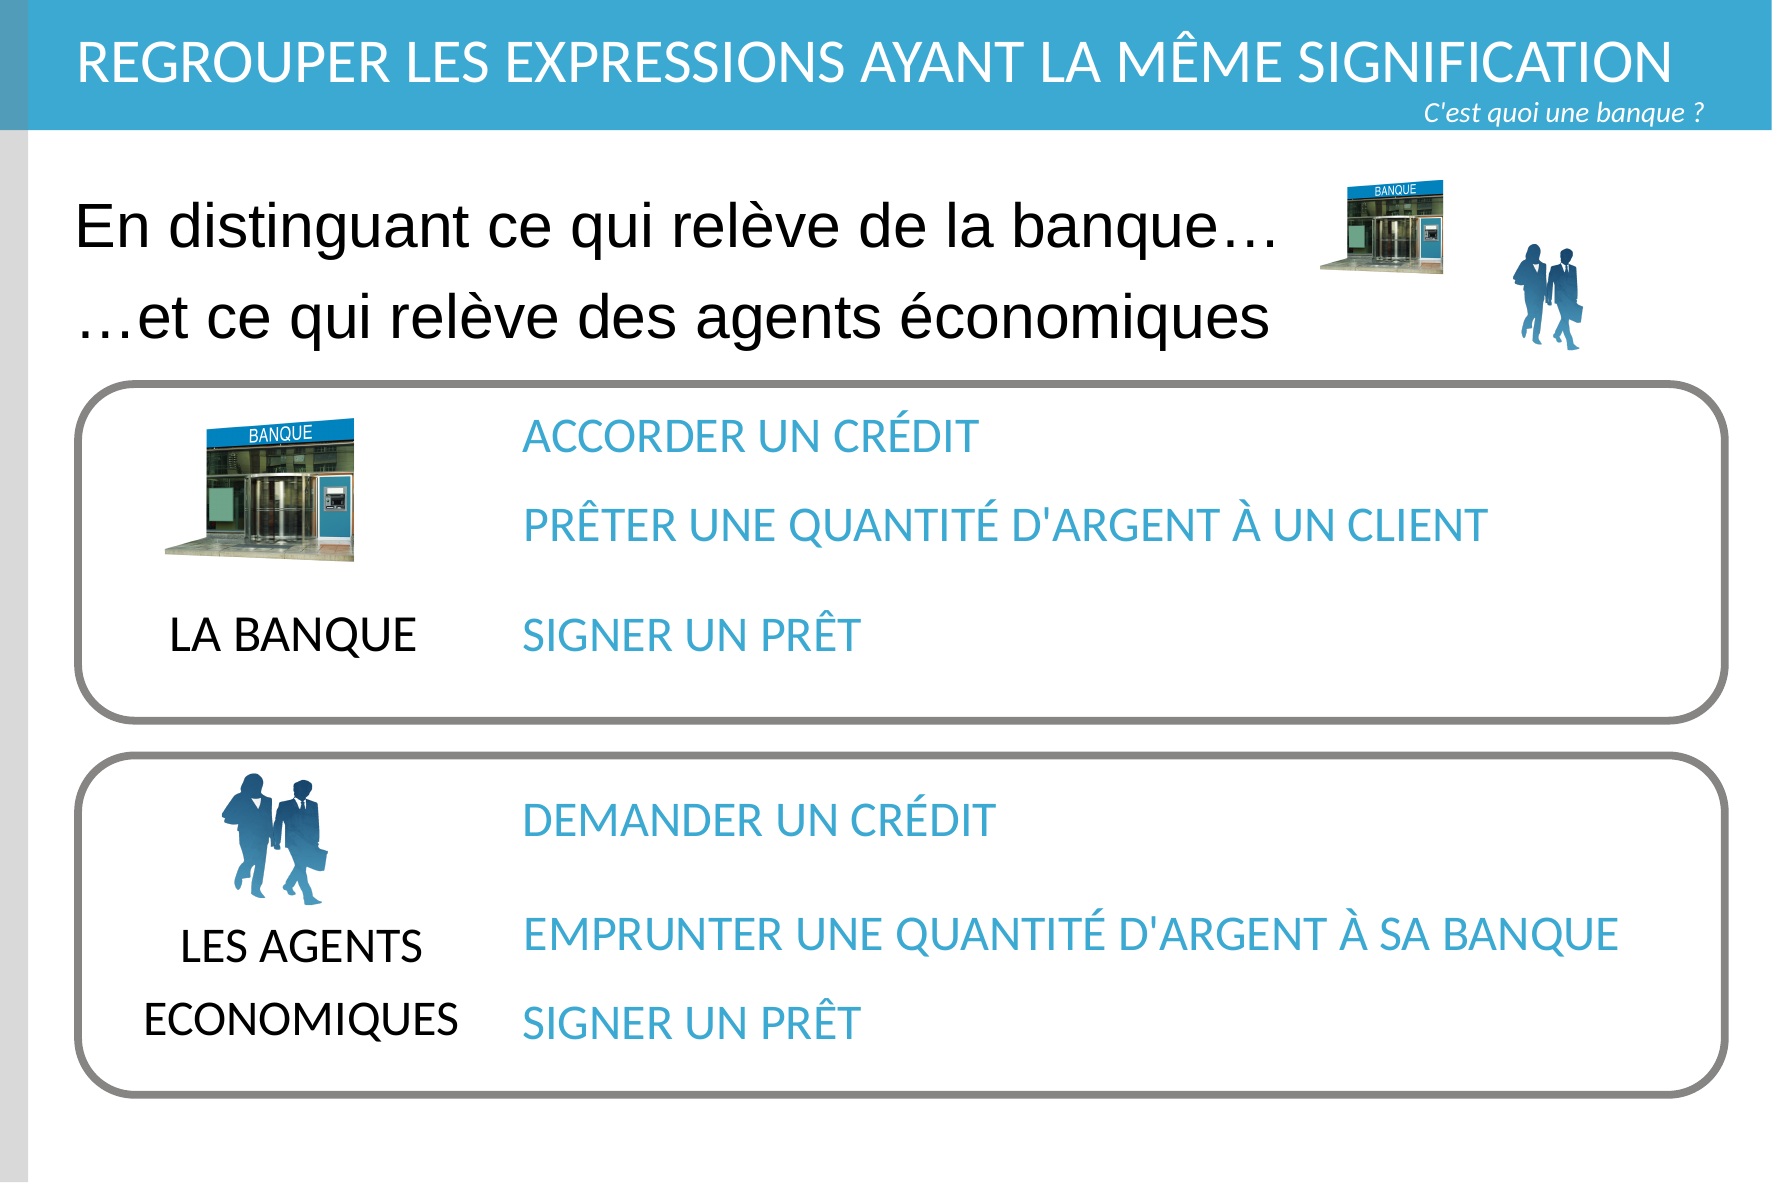

# REGROUPER LES EXPRESSIONS AYANT LA MÊME SIGNIFICATION
En distinguant ce qui relève de la banque…
…et ce qui relève des agents économiques
ACCORDER UN CRÉDIT
PRÊTER UNE QUANTITÉ D'ARGENT À UN CLIENT
LA BANQUE
SIGNER UN PRÊT
DEMANDER UN CRÉDIT
EMPRUNTER UNE QUANTITÉ D'ARGENT À SA BANQUE
LES AGENTS
ECONOMIQUES
SIGNER UN PRÊT